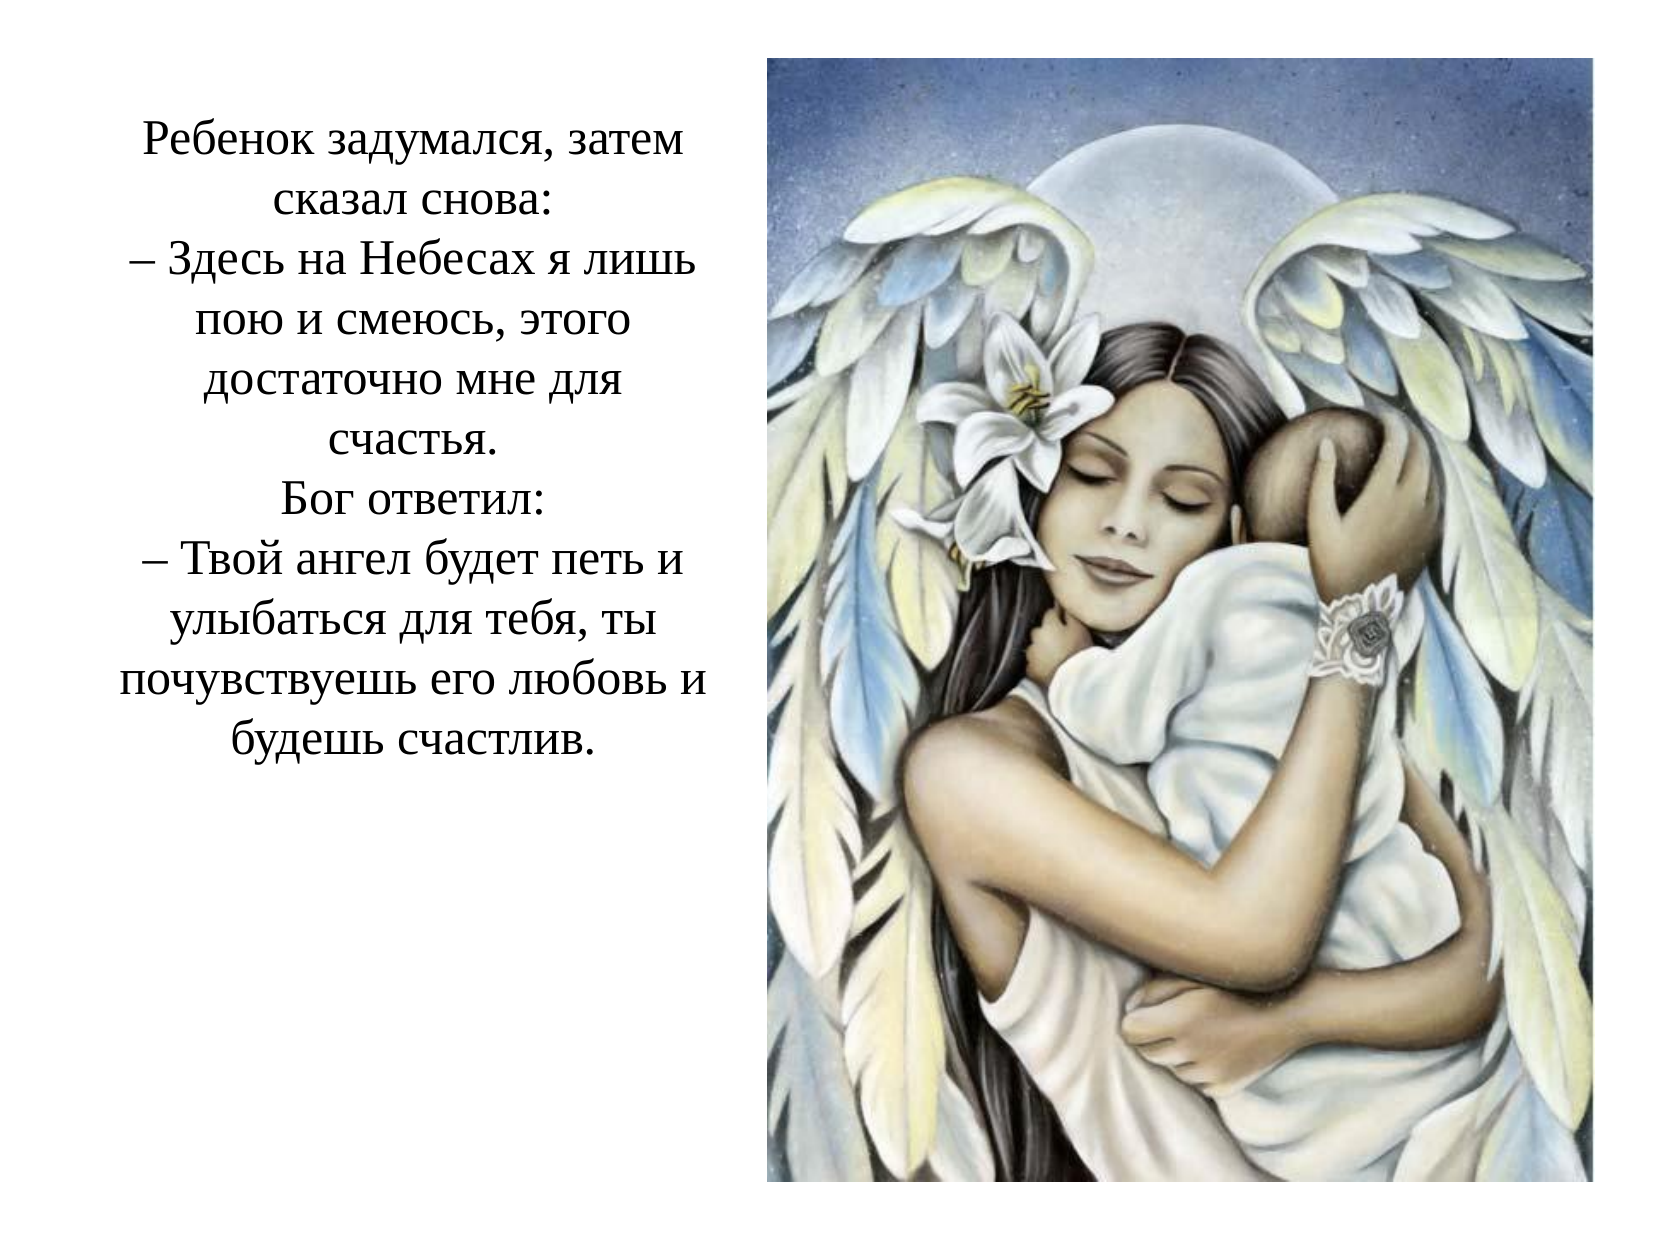

# Ребенок задумался, затем сказал снова: – Здесь на Небесах я лишь пою и смеюсь, этого достаточно мне для счастья. Бог ответил: – Твой ангел будет петь и улыбаться для тебя, ты почувствуешь его любовь и будешь счастлив.